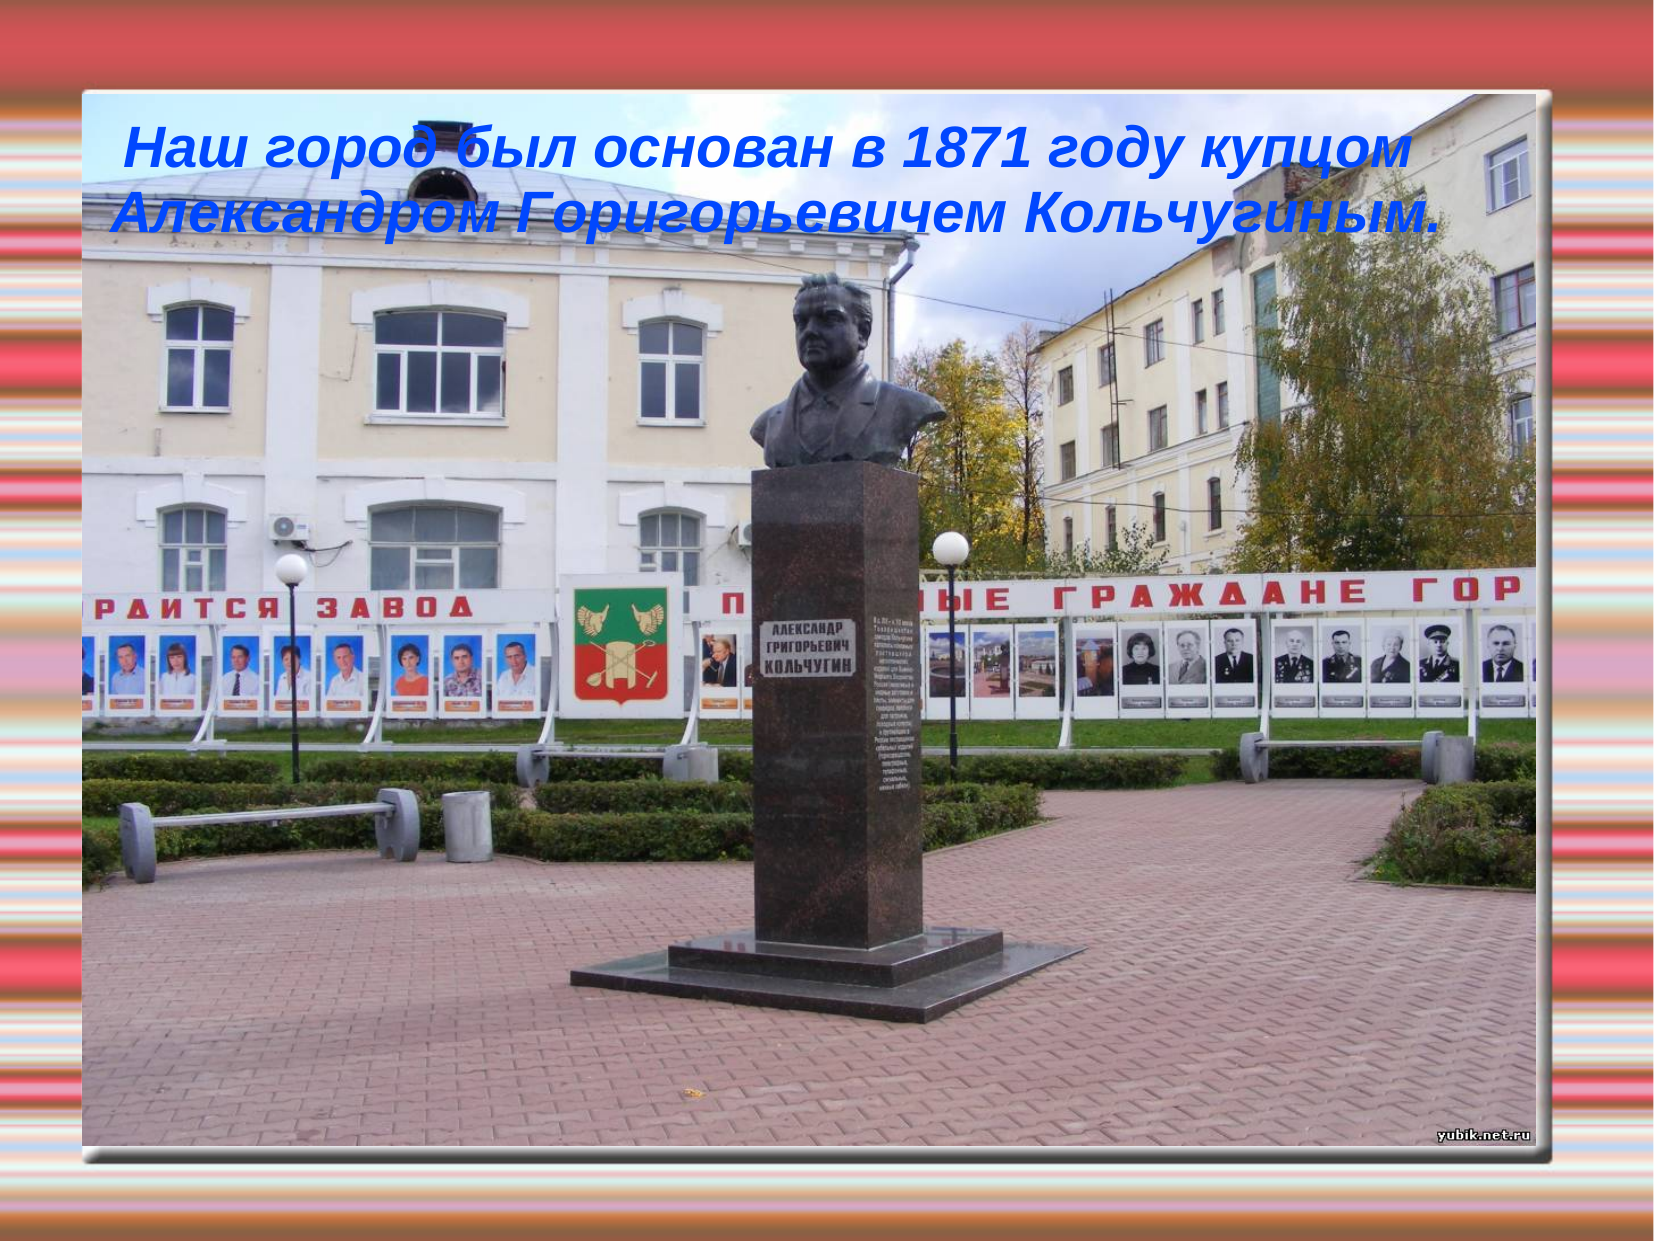

# Наш город был основан в 1871 году купцом Александром Горигорьевичем Кольчугиным.